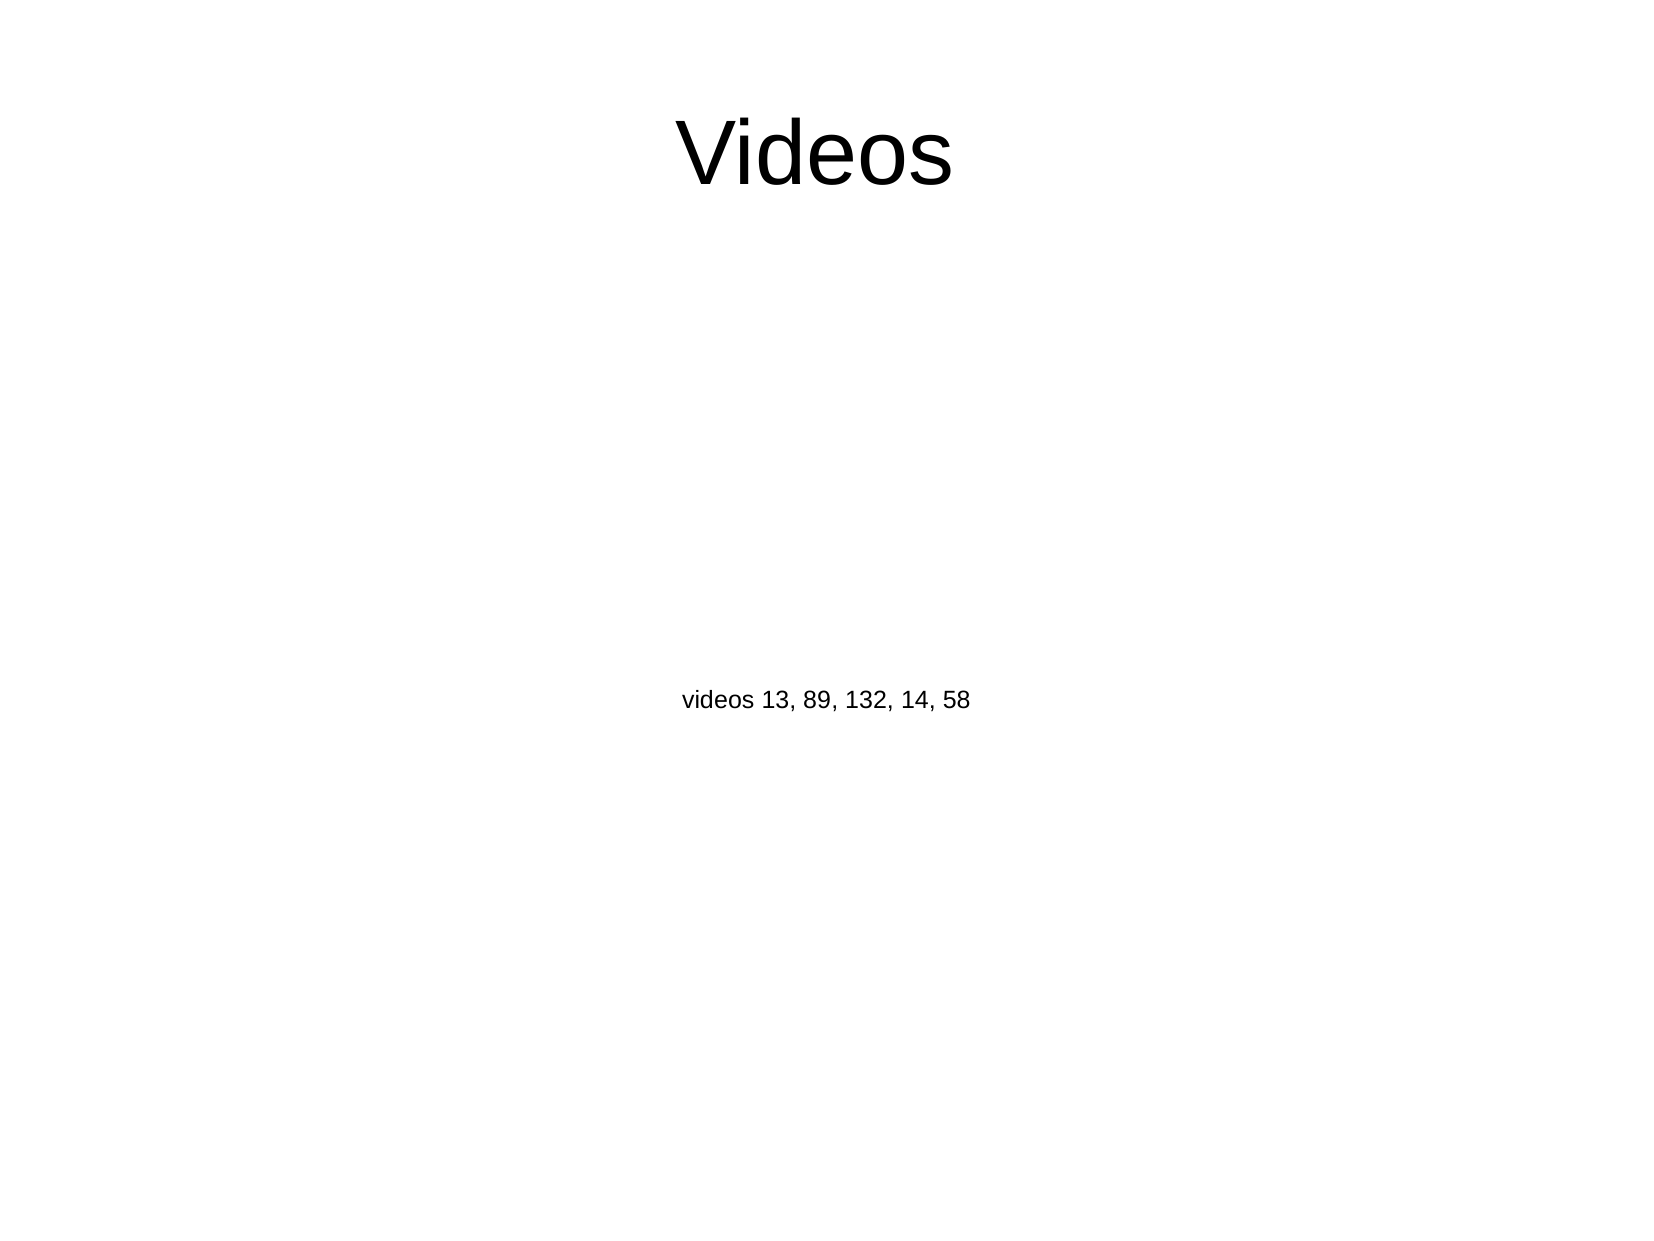

# Videos
videos 13, 89, 132, 14, 58